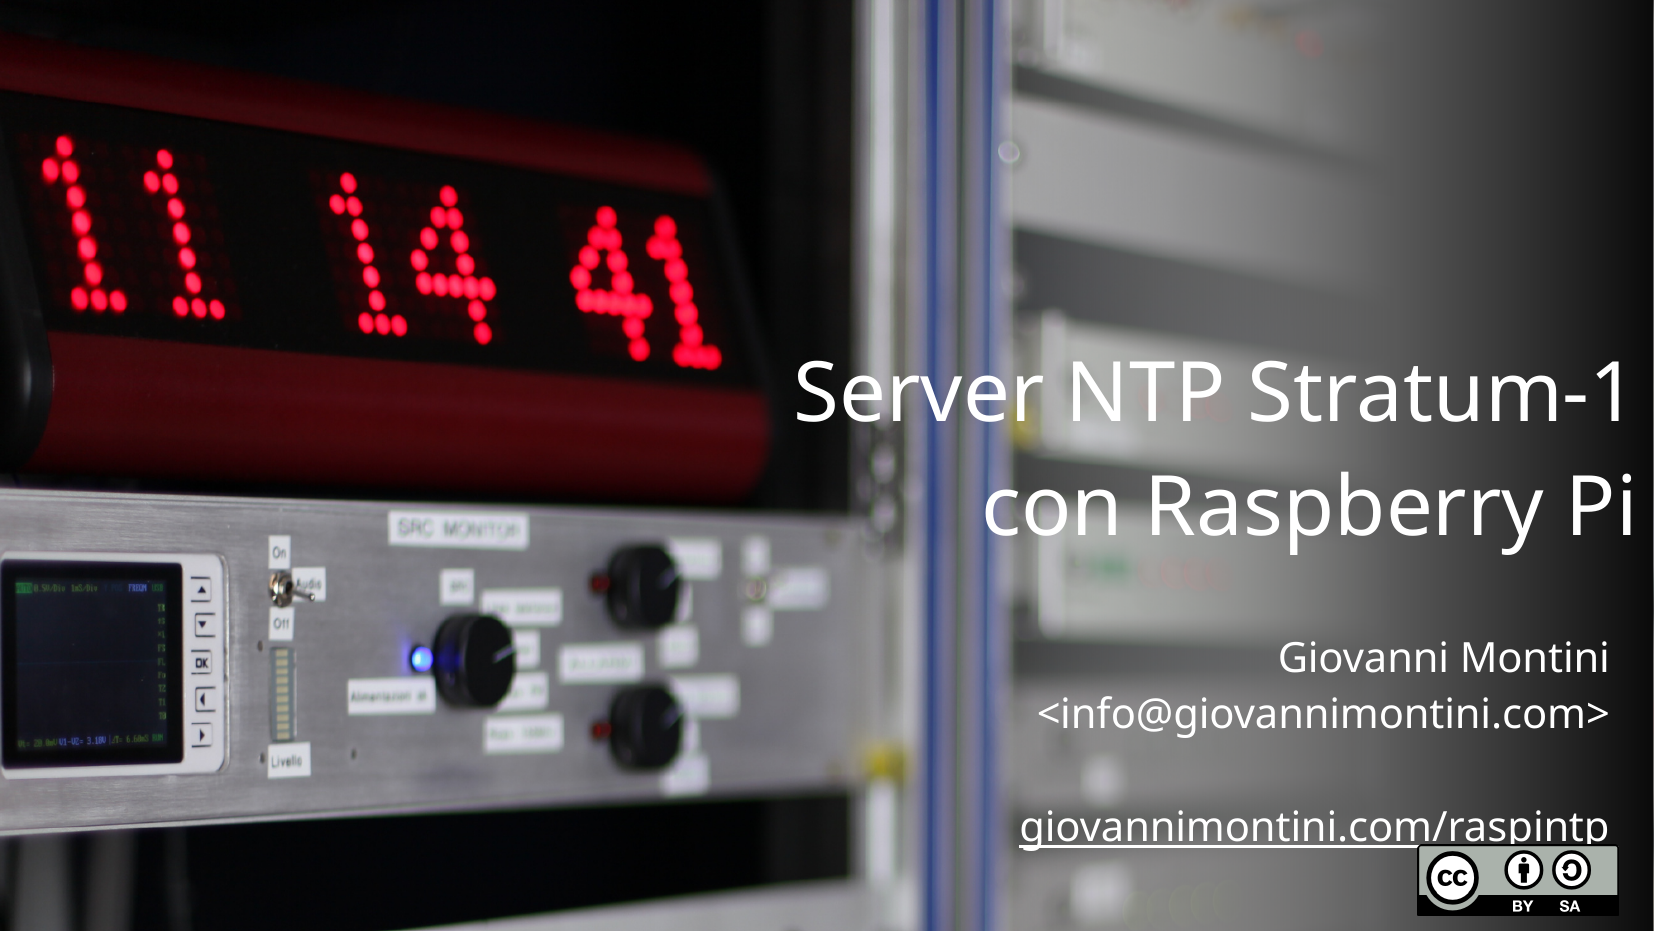

Server NTP Stratum-1
con Raspberry Pi
Giovanni Montini
<info@giovannimontini.com>
giovannimontini.com/raspintp